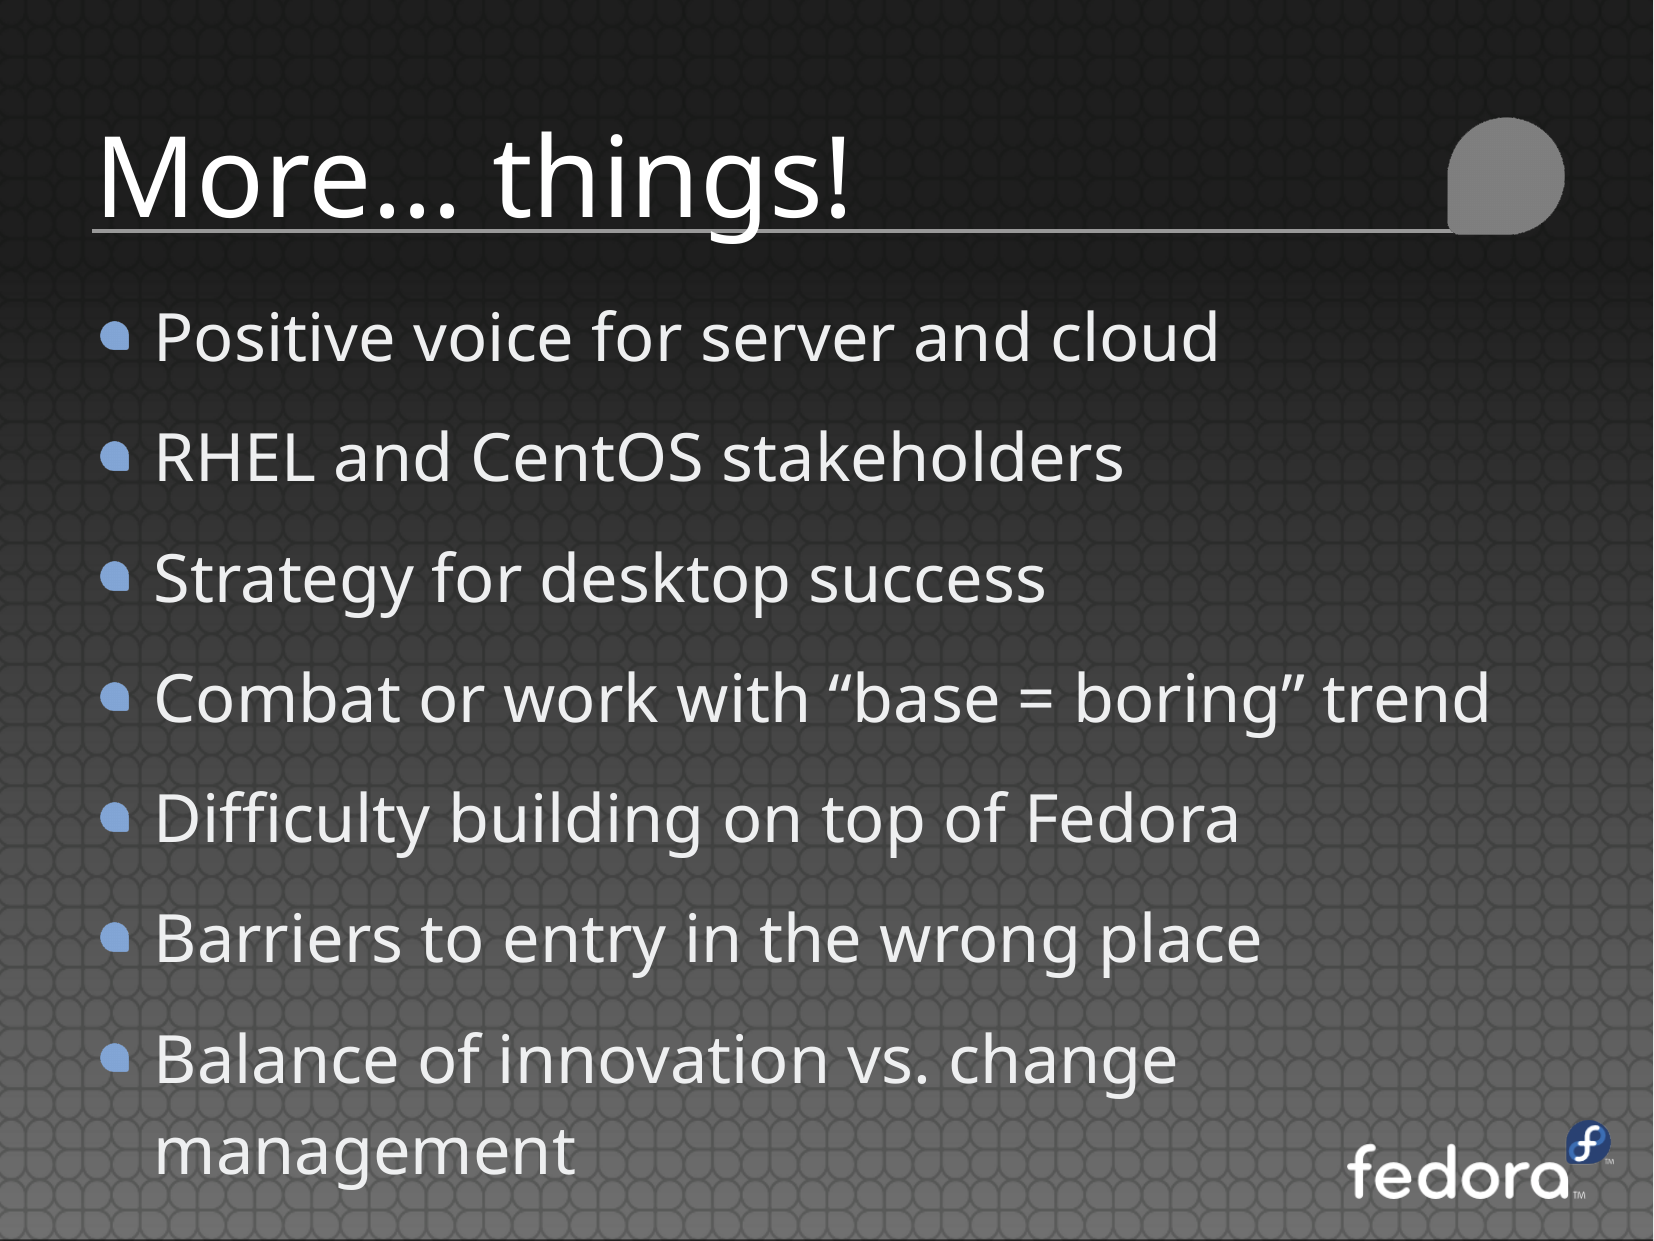

More... things!
# Positive voice for server and cloud
RHEL and CentOS stakeholders
Strategy for desktop success
Combat or work with “base = boring” trend
Difficulty building on top of Fedora
Barriers to entry in the wrong place
Balance of innovation vs. change management